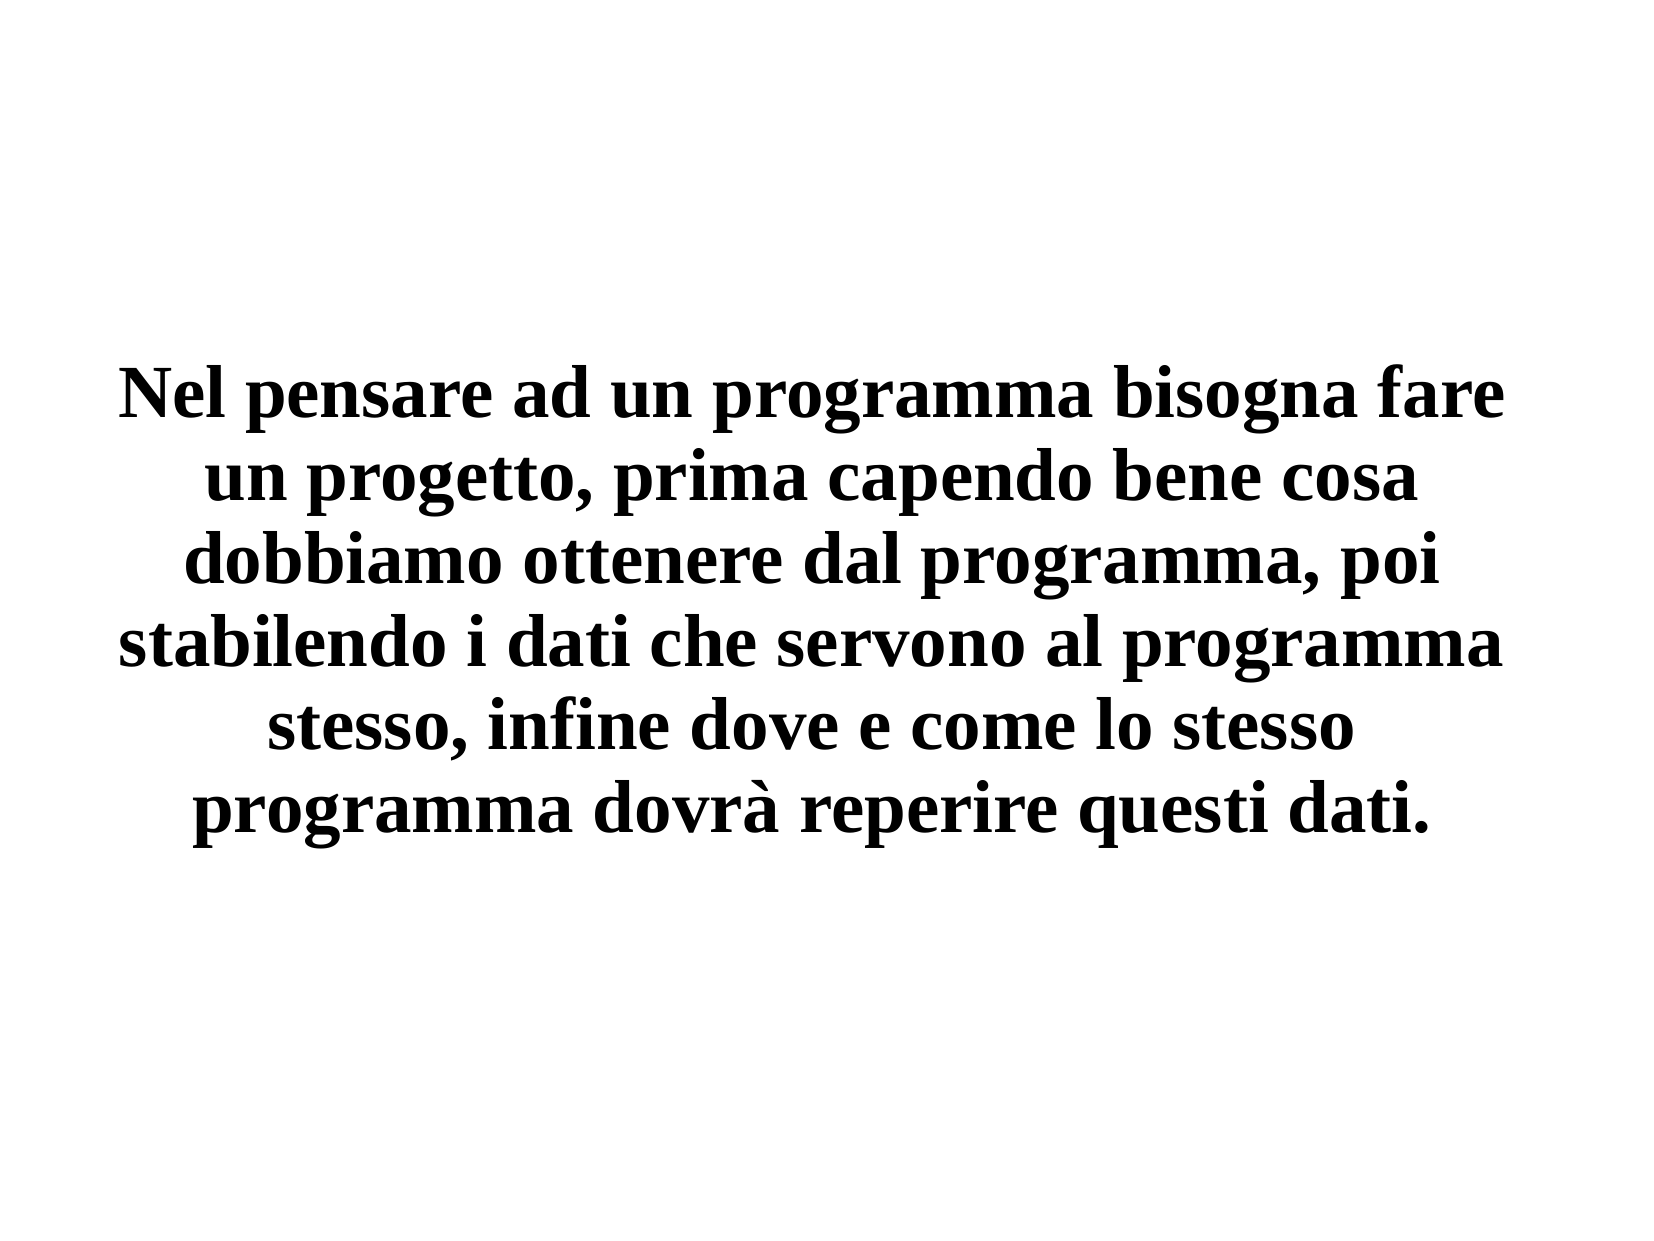

Nel pensare ad un programma bisogna fare un progetto, prima capendo bene cosa dobbiamo ottenere dal programma, poi stabilendo i dati che servono al programma stesso, infine dove e come lo stesso programma dovrà reperire questi dati.